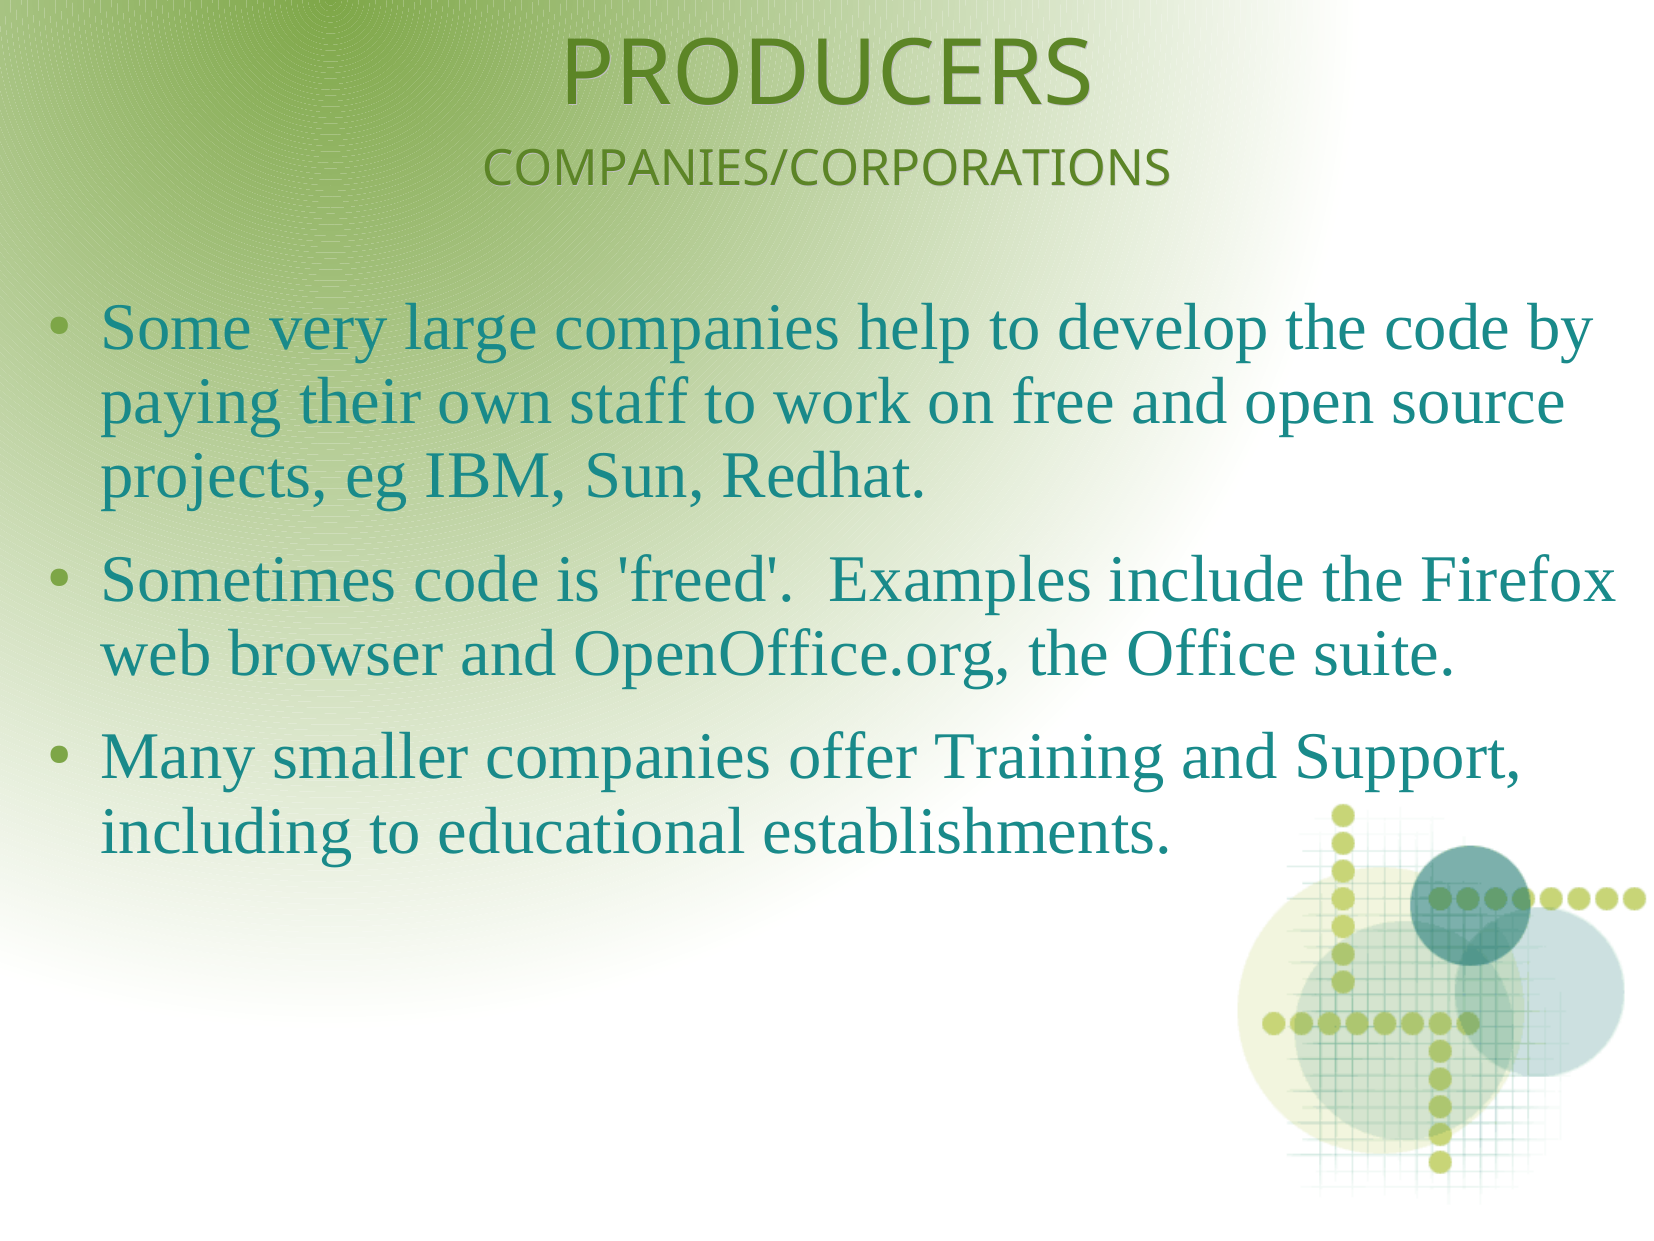

# PRODUCERS COMPANIES/CORPORATIONS
Some very large companies help to develop the code by paying their own staff to work on free and open source projects, eg IBM, Sun, Redhat.
Sometimes code is 'freed'. Examples include the Firefox web browser and OpenOffice.org, the Office suite.
Many smaller companies offer Training and Support, including to educational establishments.